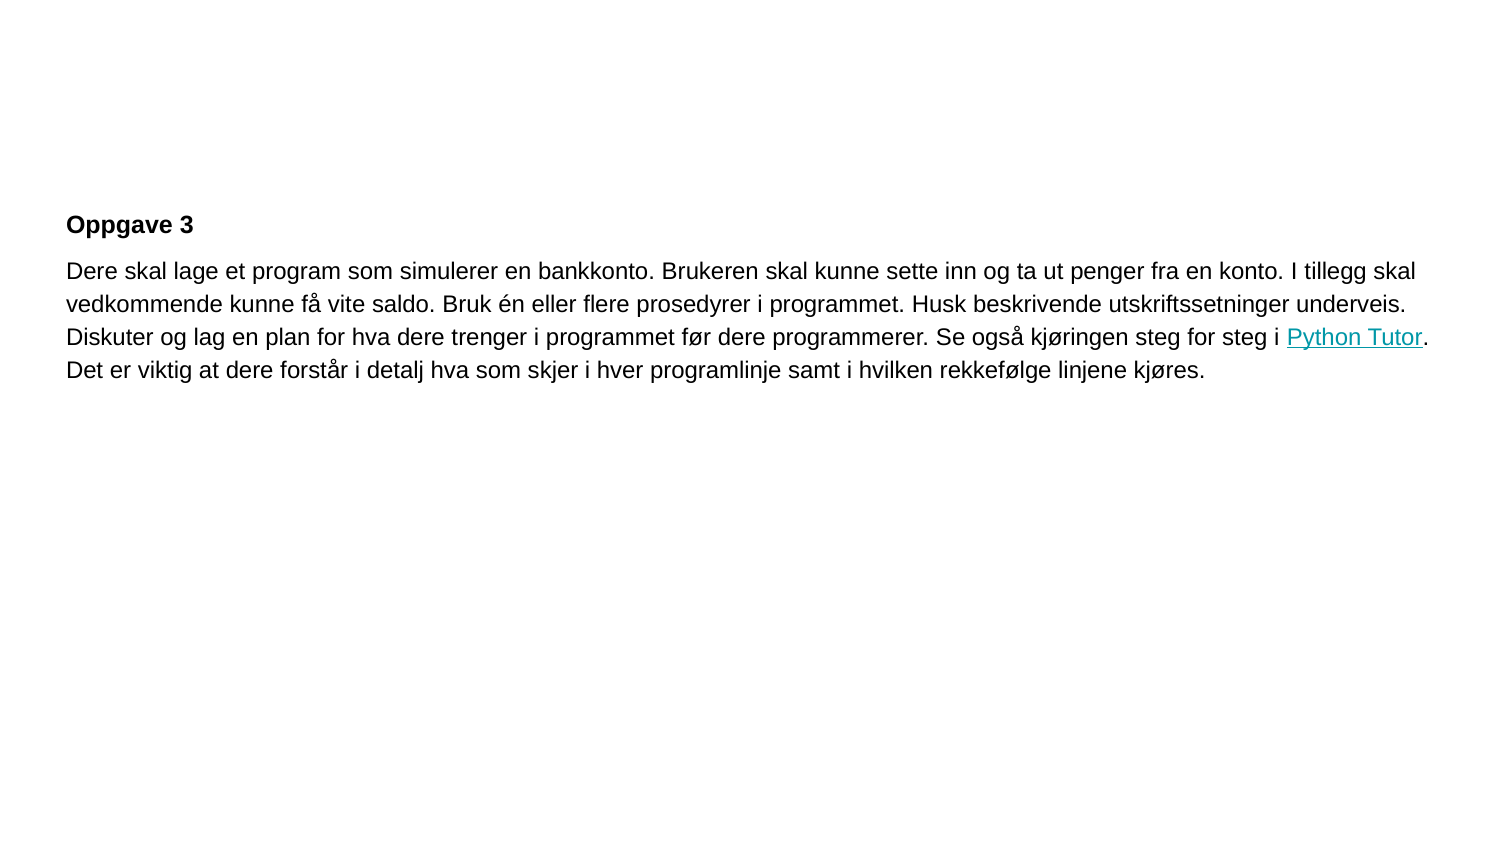

#
Oppgave 3
Dere skal lage et program som simulerer en bankkonto. Brukeren skal kunne sette inn og ta ut penger fra en konto. I tillegg skal vedkommende kunne få vite saldo. Bruk én eller flere prosedyrer i programmet. Husk beskrivende utskriftssetninger underveis. Diskuter og lag en plan for hva dere trenger i programmet før dere programmerer. Se også kjøringen steg for steg i Python Tutor. Det er viktig at dere forstår i detalj hva som skjer i hver programlinje samt i hvilken rekkefølge linjene kjøres.